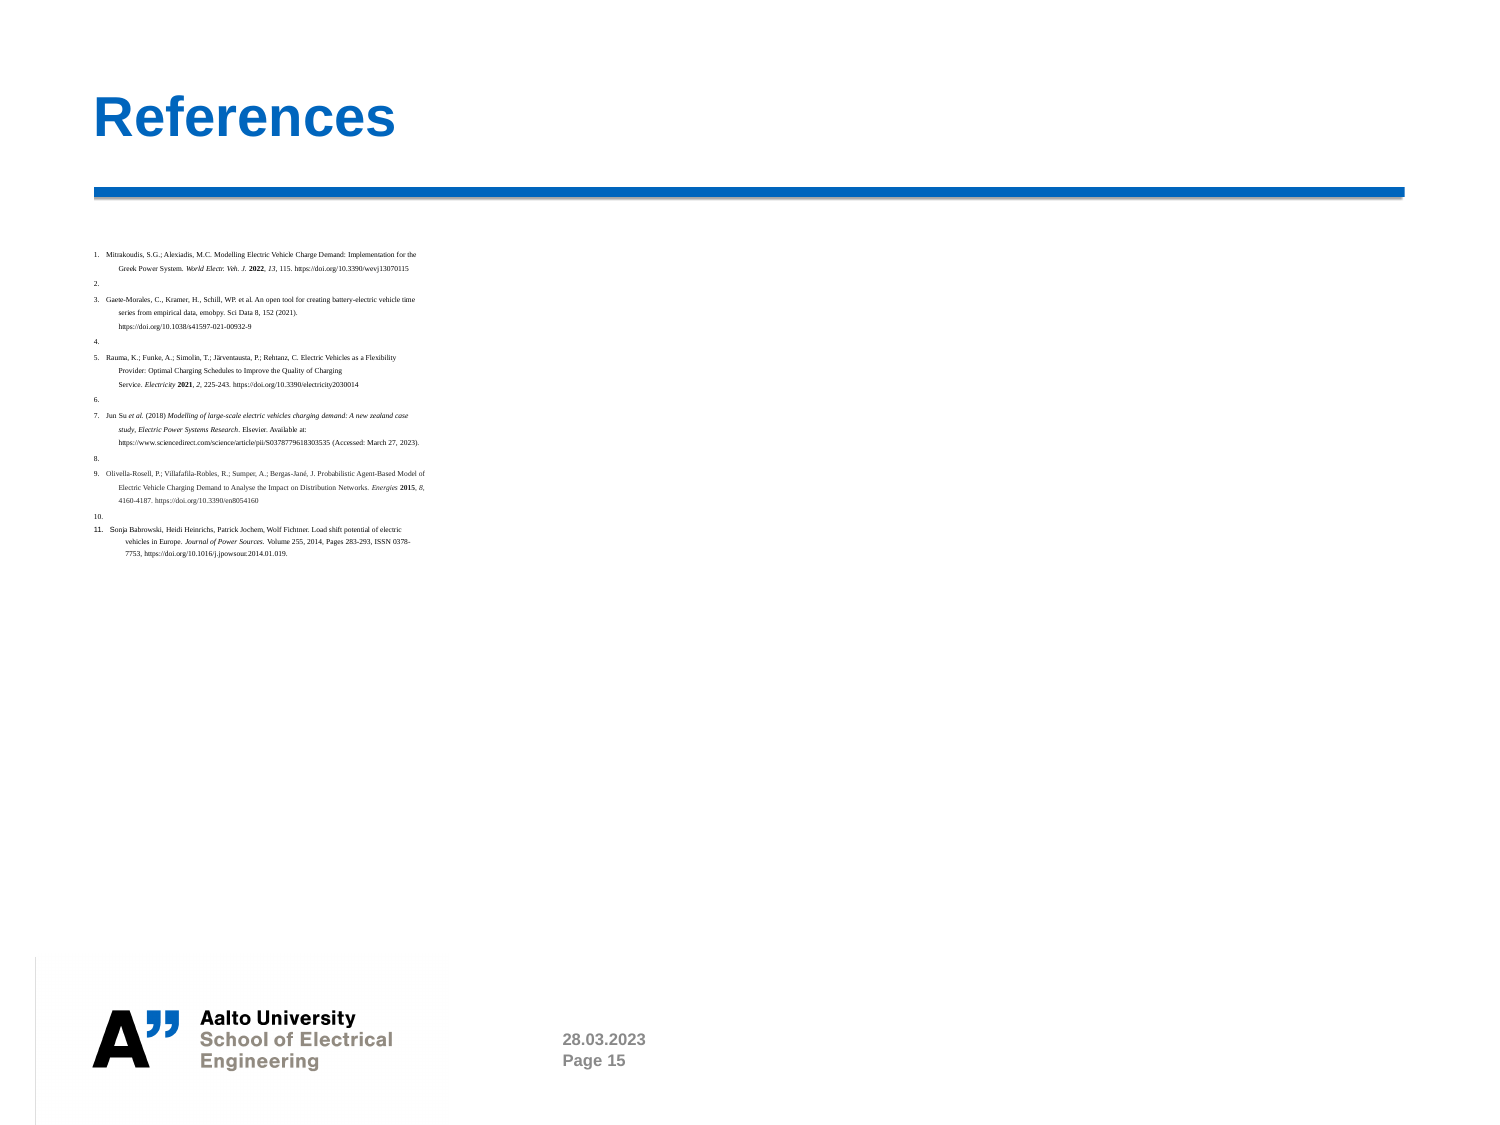

References
# Mitrakoudis, S.G.; Alexiadis, M.C. Modelling Electric Vehicle Charge Demand: Implementation for the Greek Power System. World Electr. Veh. J. 2022, 13, 115. https://doi.org/10.3390/wevj13070115
Gaete-Morales, C., Kramer, H., Schill, WP. et al. An open tool for creating battery-electric vehicle time series from empirical data, emobpy. Sci Data 8, 152 (2021). https://doi.org/10.1038/s41597-021-00932-9
Rauma, K.; Funke, A.; Simolin, T.; Järventausta, P.; Rehtanz, C. Electric Vehicles as a Flexibility Provider: Optimal Charging Schedules to Improve the Quality of Charging Service. Electricity 2021, 2, 225-243. https://doi.org/10.3390/electricity2030014
Jun Su et al. (2018) Modelling of large-scale electric vehicles charging demand: A new zealand case study, Electric Power Systems Research. Elsevier. Available at: https://www.sciencedirect.com/science/article/pii/S0378779618303535 (Accessed: March 27, 2023).
Olivella-Rosell, P.; Villafafila-Robles, R.; Sumper, A.; Bergas-Jané, J. Probabilistic Agent-Based Model of Electric Vehicle Charging Demand to Analyse the Impact on Distribution Networks. Energies 2015, 8, 4160-4187. https://doi.org/10.3390/en8054160
Sonja Babrowski, Heidi Heinrichs, Patrick Jochem, Wolf Fichtner. Load shift potential of electric vehicles in Europe. Journal of Power Sources. Volume 255, 2014, Pages 283-293, ISSN 0378-7753, https://doi.org/10.1016/j.jpowsour.2014.01.019.
28.03.2023
Page